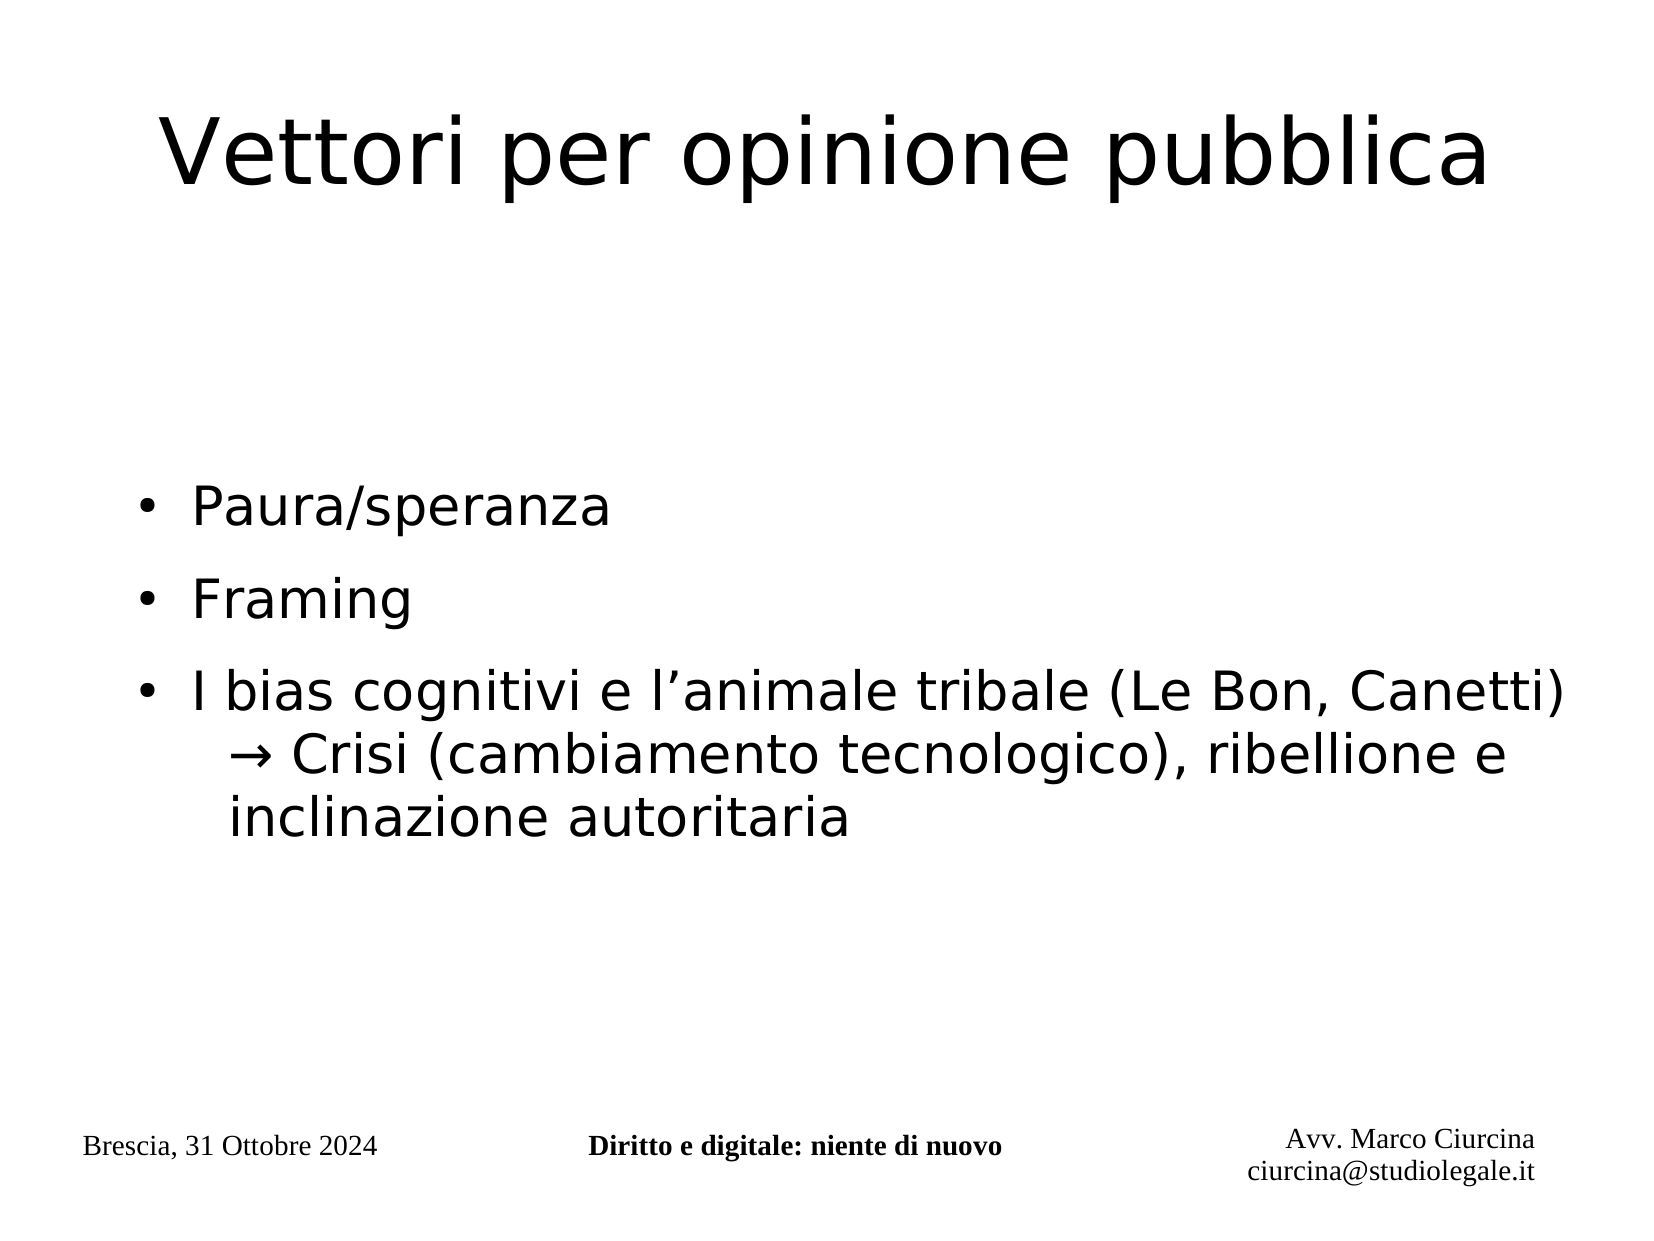

# Vettori per opinione pubblica
Paura/speranza
Framing
I bias cognitivi e l’animale tribale (Le Bon, Canetti) → Crisi (cambiamento tecnologico), ribellione e inclinazione autoritaria